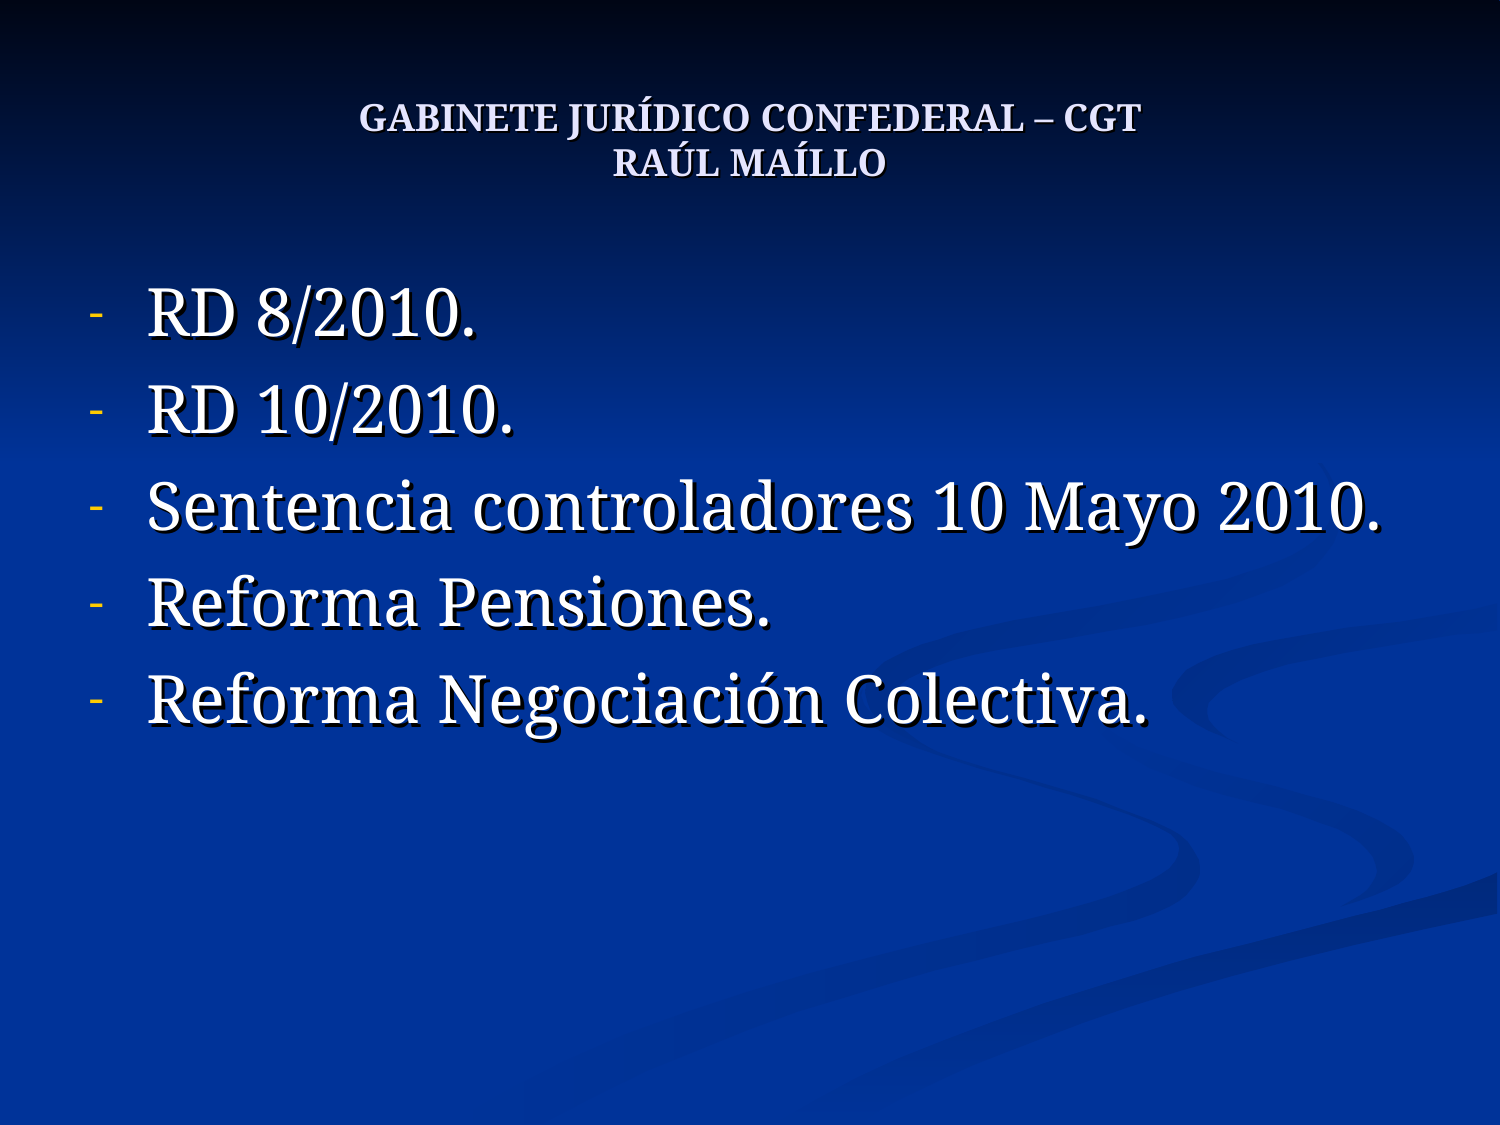

# GABINETE JURÍDICO CONFEDERAL – CGT RAÚL MAÍLLO
RD 8/2010.
RD 10/2010.
Sentencia controladores 10 Mayo 2010.
Reforma Pensiones.
Reforma Negociación Colectiva.